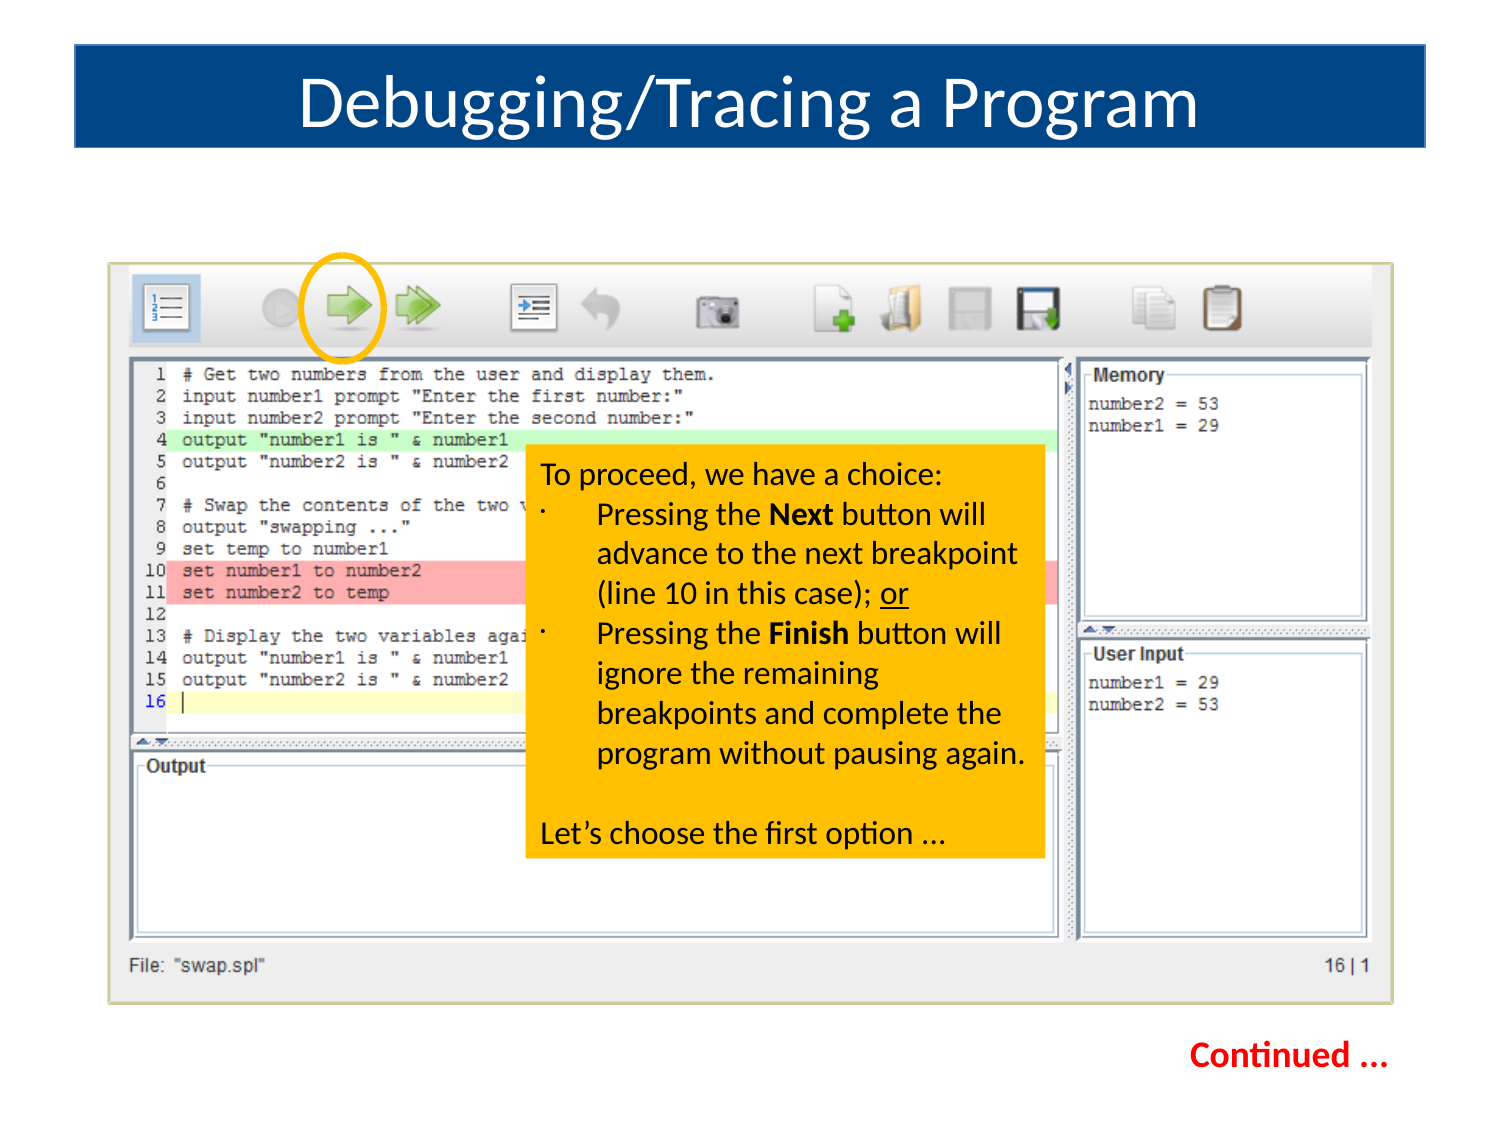

# Debugging/Tracing a Program
To proceed, we have a choice:
Pressing the Next button will advance to the next breakpoint (line 10 in this case); or
Pressing the Finish button will ignore the remaining breakpoints and complete the program without pausing again.
Let’s choose the first option ...
Continued ...